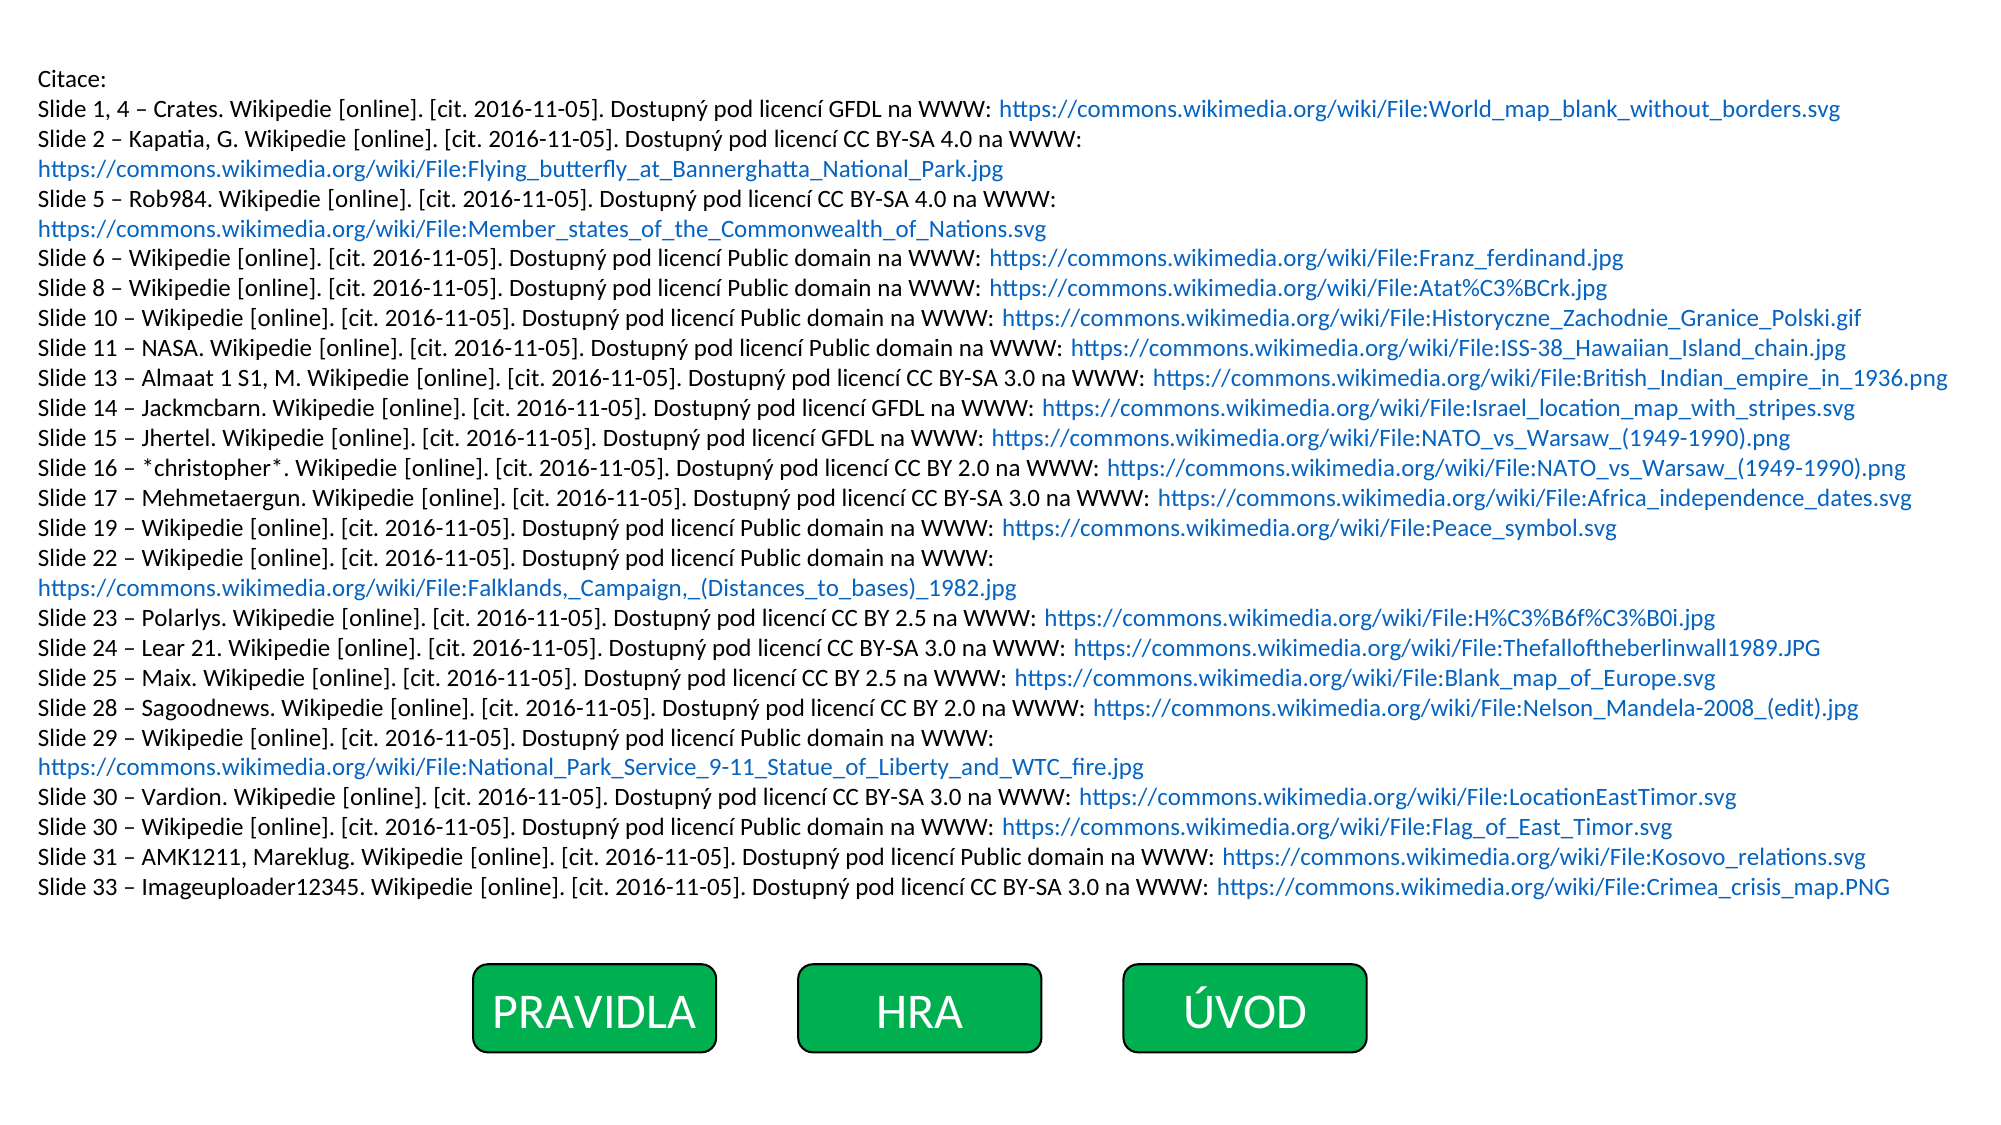

Citace:
Slide 1, 4 – Crates. Wikipedie [online]. [cit. 2016-11-05]. Dostupný pod licencí GFDL na WWW: https://commons.wikimedia.org/wiki/File:World_map_blank_without_borders.svg
Slide 2 – Kapatia, G. Wikipedie [online]. [cit. 2016-11-05]. Dostupný pod licencí CC BY-SA 4.0 na WWW: https://commons.wikimedia.org/wiki/File:Flying_butterfly_at_Bannerghatta_National_Park.jpg
Slide 5 – Rob984. Wikipedie [online]. [cit. 2016-11-05]. Dostupný pod licencí CC BY-SA 4.0 na WWW: https://commons.wikimedia.org/wiki/File:Member_states_of_the_Commonwealth_of_Nations.svg
Slide 6 – Wikipedie [online]. [cit. 2016-11-05]. Dostupný pod licencí Public domain na WWW: https://commons.wikimedia.org/wiki/File:Franz_ferdinand.jpg
Slide 8 – Wikipedie [online]. [cit. 2016-11-05]. Dostupný pod licencí Public domain na WWW: https://commons.wikimedia.org/wiki/File:Atat%C3%BCrk.jpg
Slide 10 – Wikipedie [online]. [cit. 2016-11-05]. Dostupný pod licencí Public domain na WWW: https://commons.wikimedia.org/wiki/File:Historyczne_Zachodnie_Granice_Polski.gif
Slide 11 – NASA. Wikipedie [online]. [cit. 2016-11-05]. Dostupný pod licencí Public domain na WWW: https://commons.wikimedia.org/wiki/File:ISS-38_Hawaiian_Island_chain.jpg
Slide 13 – Almaat 1 S1, M. Wikipedie [online]. [cit. 2016-11-05]. Dostupný pod licencí CC BY-SA 3.0 na WWW: https://commons.wikimedia.org/wiki/File:British_Indian_empire_in_1936.png
Slide 14 – Jackmcbarn. Wikipedie [online]. [cit. 2016-11-05]. Dostupný pod licencí GFDL na WWW: https://commons.wikimedia.org/wiki/File:Israel_location_map_with_stripes.svg
Slide 15 – Jhertel. Wikipedie [online]. [cit. 2016-11-05]. Dostupný pod licencí GFDL na WWW: https://commons.wikimedia.org/wiki/File:NATO_vs_Warsaw_(1949-1990).png
Slide 16 – *christopher*. Wikipedie [online]. [cit. 2016-11-05]. Dostupný pod licencí CC BY 2.0 na WWW: https://commons.wikimedia.org/wiki/File:NATO_vs_Warsaw_(1949-1990).png
Slide 17 – Mehmetaergun. Wikipedie [online]. [cit. 2016-11-05]. Dostupný pod licencí CC BY-SA 3.0 na WWW: https://commons.wikimedia.org/wiki/File:Africa_independence_dates.svg
Slide 19 – Wikipedie [online]. [cit. 2016-11-05]. Dostupný pod licencí Public domain na WWW: https://commons.wikimedia.org/wiki/File:Peace_symbol.svg
Slide 22 – Wikipedie [online]. [cit. 2016-11-05]. Dostupný pod licencí Public domain na WWW: https://commons.wikimedia.org/wiki/File:Falklands,_Campaign,_(Distances_to_bases)_1982.jpg
Slide 23 – Polarlys. Wikipedie [online]. [cit. 2016-11-05]. Dostupný pod licencí CC BY 2.5 na WWW: https://commons.wikimedia.org/wiki/File:H%C3%B6f%C3%B0i.jpg
Slide 24 – Lear 21. Wikipedie [online]. [cit. 2016-11-05]. Dostupný pod licencí CC BY-SA 3.0 na WWW: https://commons.wikimedia.org/wiki/File:Thefalloftheberlinwall1989.JPG
Slide 25 – Maix. Wikipedie [online]. [cit. 2016-11-05]. Dostupný pod licencí CC BY 2.5 na WWW: https://commons.wikimedia.org/wiki/File:Blank_map_of_Europe.svg
Slide 28 – Sagoodnews. Wikipedie [online]. [cit. 2016-11-05]. Dostupný pod licencí CC BY 2.0 na WWW: https://commons.wikimedia.org/wiki/File:Nelson_Mandela-2008_(edit).jpg
Slide 29 – Wikipedie [online]. [cit. 2016-11-05]. Dostupný pod licencí Public domain na WWW: https://commons.wikimedia.org/wiki/File:National_Park_Service_9-11_Statue_of_Liberty_and_WTC_fire.jpg
Slide 30 – Vardion. Wikipedie [online]. [cit. 2016-11-05]. Dostupný pod licencí CC BY-SA 3.0 na WWW: https://commons.wikimedia.org/wiki/File:LocationEastTimor.svg
Slide 30 – Wikipedie [online]. [cit. 2016-11-05]. Dostupný pod licencí Public domain na WWW: https://commons.wikimedia.org/wiki/File:Flag_of_East_Timor.svg
Slide 31 – AMK1211, Mareklug. Wikipedie [online]. [cit. 2016-11-05]. Dostupný pod licencí Public domain na WWW: https://commons.wikimedia.org/wiki/File:Kosovo_relations.svg
Slide 33 – Imageuploader12345. Wikipedie [online]. [cit. 2016-11-05]. Dostupný pod licencí CC BY-SA 3.0 na WWW: https://commons.wikimedia.org/wiki/File:Crimea_crisis_map.PNG
PRAVIDLA
HRA
ÚVOD